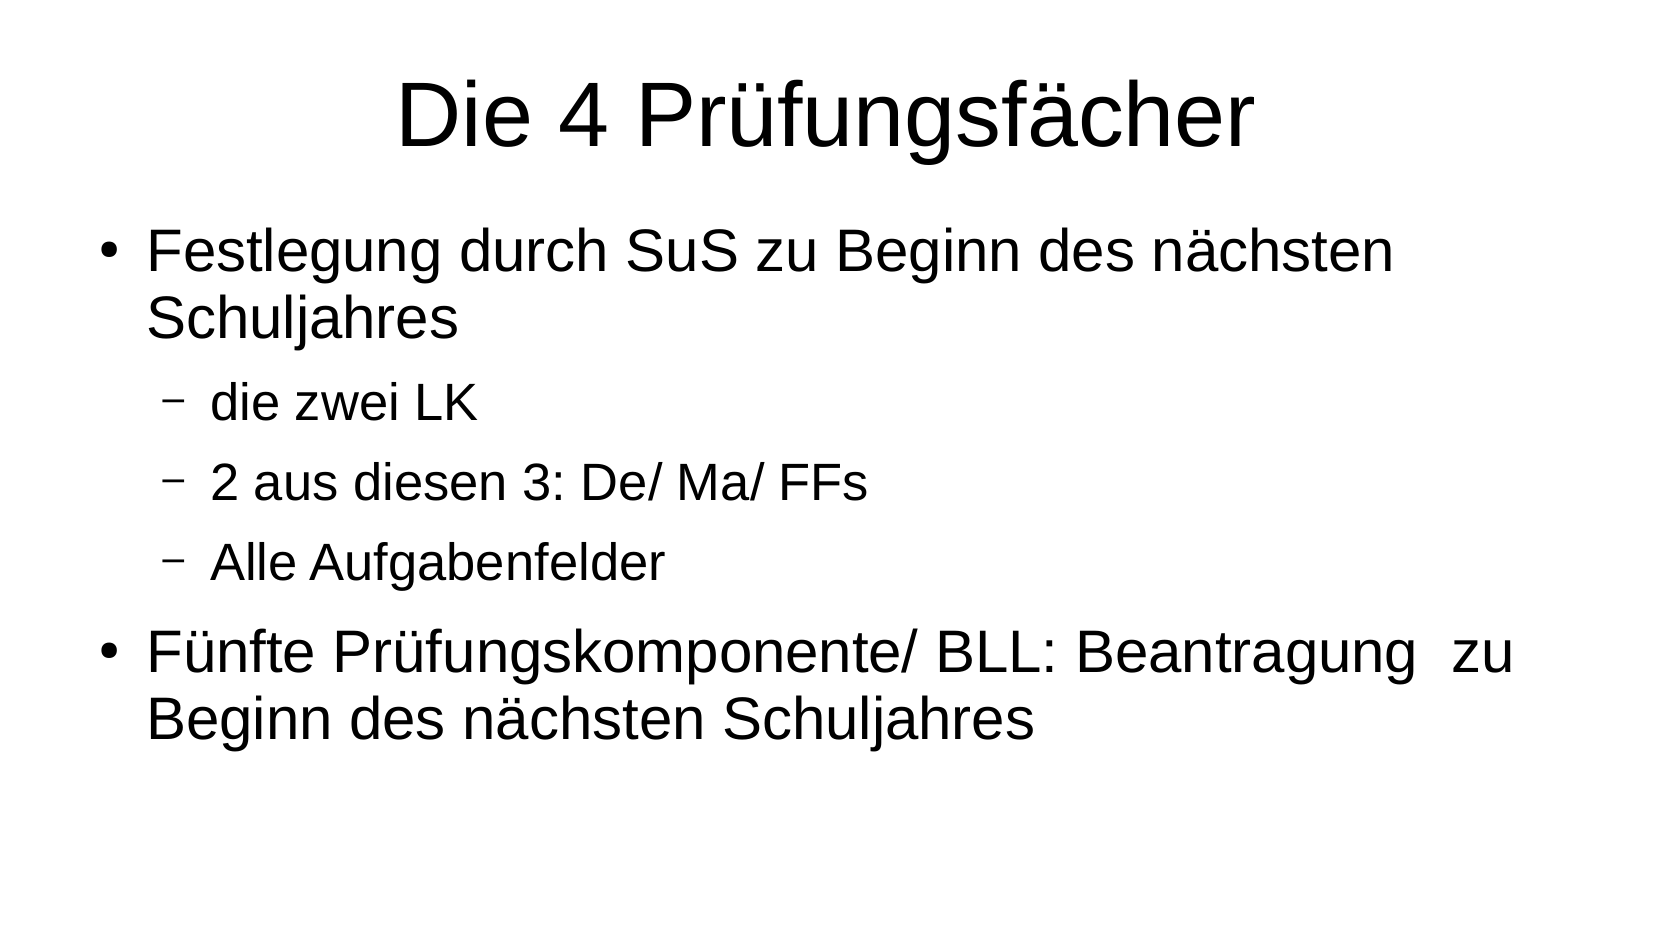

# Die 4 Prüfungsfächer
Festlegung durch SuS zu Beginn des nächsten Schuljahres
die zwei LK
2 aus diesen 3: De/ Ma/ FFs
Alle Aufgabenfelder
Fünfte Prüfungskomponente/ BLL: Beantragung zu Beginn des nächsten Schuljahres